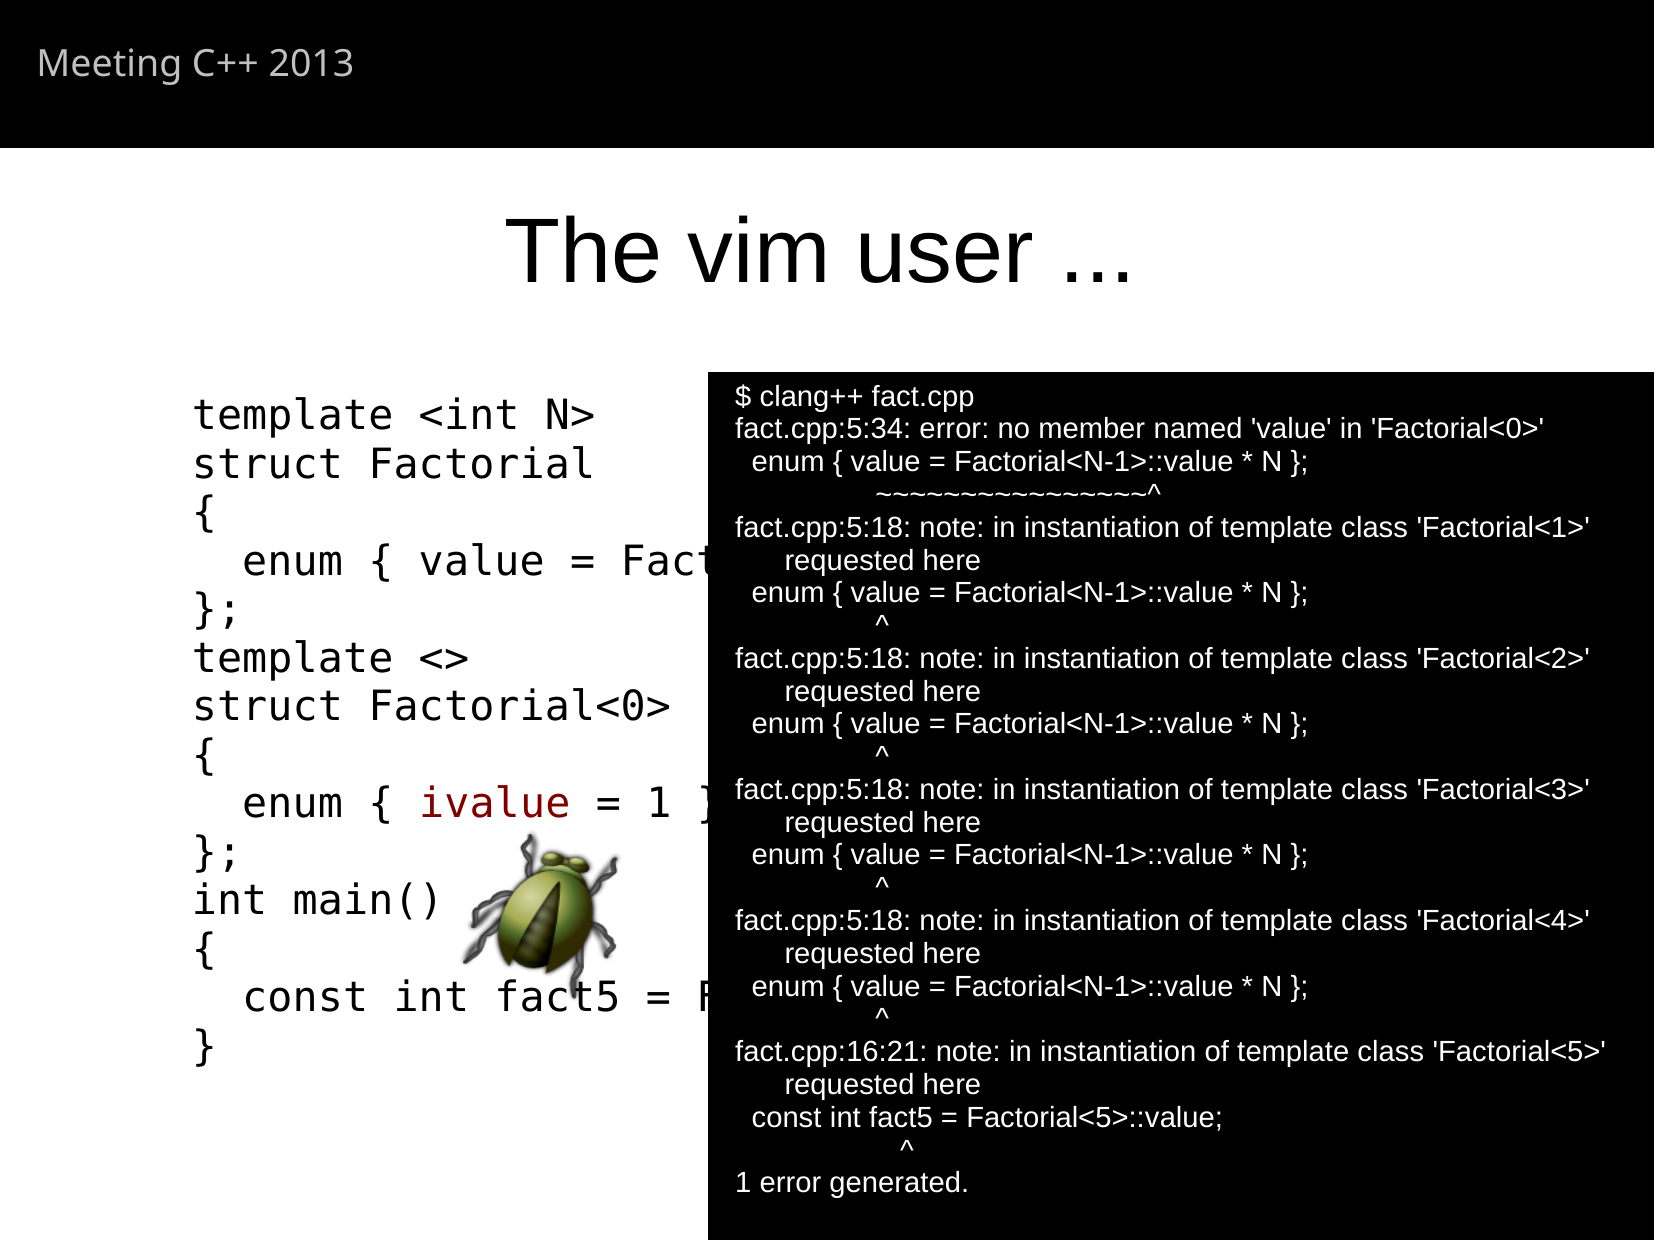

# The vim user ...
$ clang++ fact.cpp
fact.cpp:5:34: error: no member named 'value' in 'Factorial<0>'
 enum { value = Factorial<N-1>::value * N };
 ~~~~~~~~~~~~~~~~^
fact.cpp:5:18: note: in instantiation of template class 'Factorial<1>'
 requested here
 enum { value = Factorial<N-1>::value * N };
 ^
fact.cpp:5:18: note: in instantiation of template class 'Factorial<2>'
 requested here
 enum { value = Factorial<N-1>::value * N };
 ^
fact.cpp:5:18: note: in instantiation of template class 'Factorial<3>'
 requested here
 enum { value = Factorial<N-1>::value * N };
 ^
fact.cpp:5:18: note: in instantiation of template class 'Factorial<4>'
 requested here
 enum { value = Factorial<N-1>::value * N };
 ^
fact.cpp:16:21: note: in instantiation of template class 'Factorial<5>'
 requested here
 const int fact5 = Factorial<5>::value;
 ^
1 error generated.
template <int N>
struct Factorial
{
 enum { value = Factorial<N-1>::value * N };
};
template <>
struct Factorial<0>
{
 enum { ivalue = 1 };
};
int main()
{
 const int fact5 = Factorial<5>::value;
}